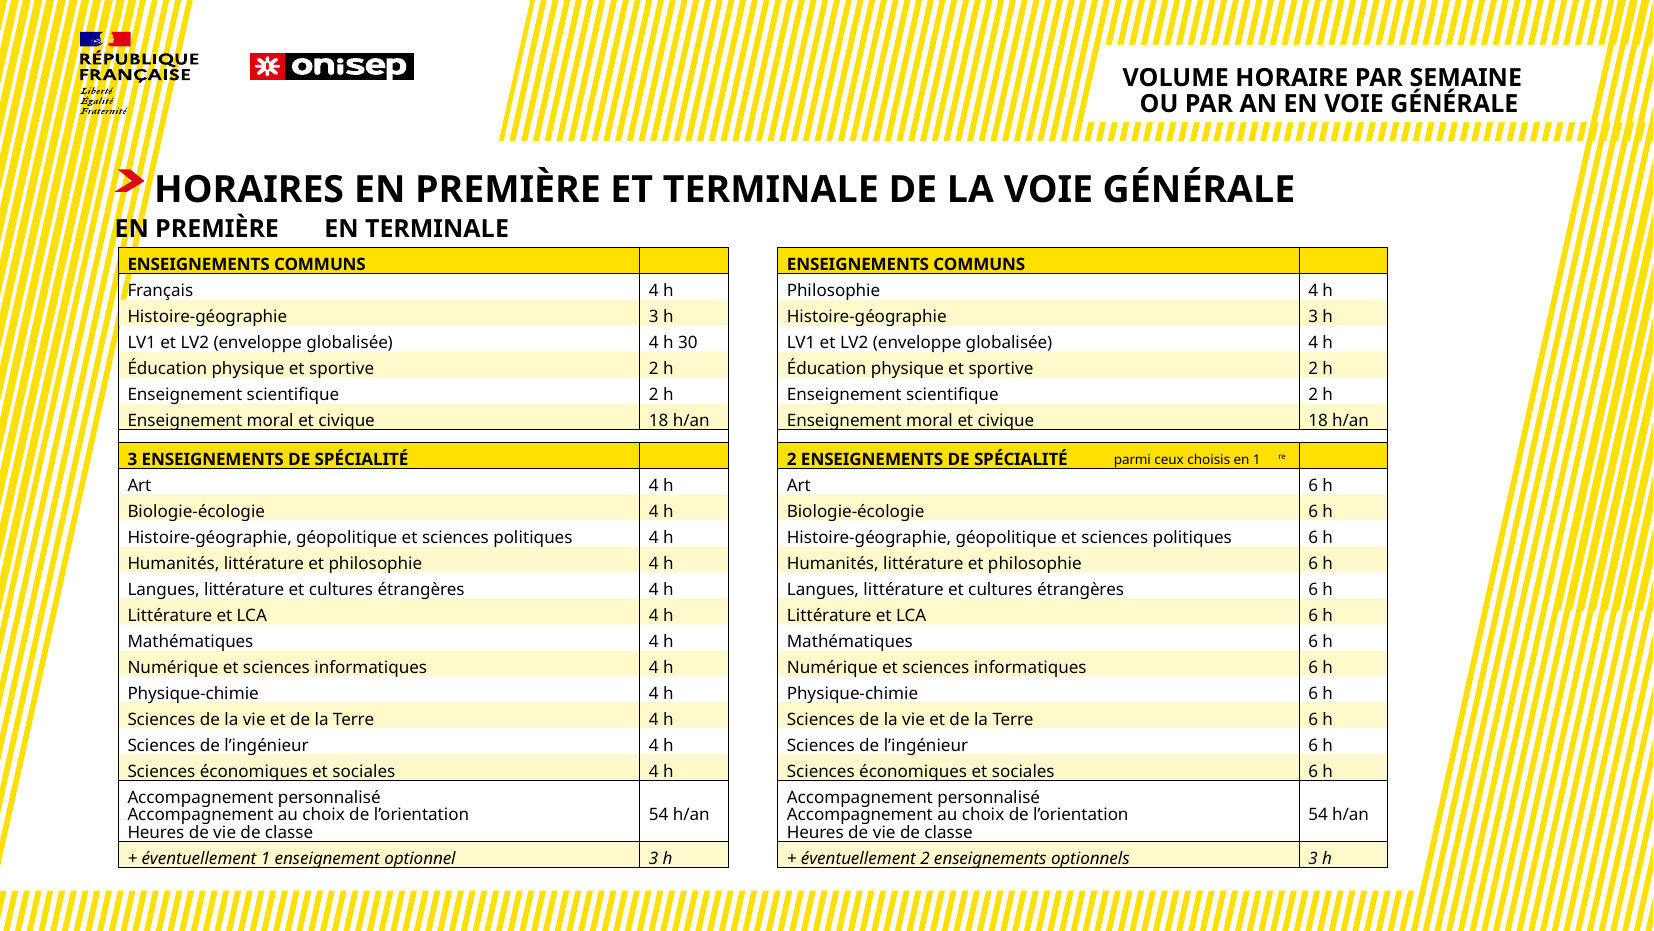

VOLUME HORAIRE PAR SEMAINE
OU PAR AN EN VOIE GÉNÉRALE
 HORAIRES EN PREMIÈRE ET TERMINALE DE LA VOIE GÉNÉRALE
EN PREMIÈRE EN TERMINALE
ENSEIGNEMENTS COMMUNS
ENSEIGNEMENTS COMMUNS
Français
4 h
Philosophie
4 h
Histoire-géographie
3 h
Histoire-géographie
3 h
LV1 et LV2 (enveloppe globalisée)
4 h 30
LV1 et LV2 (enveloppe globalisée)
4 h
Éducation physique et sportive
2 h
Éducation physique et sportive
2 h
Enseignement scientifique
2 h
Enseignement scientifique
2 h
Enseignement moral et civique
18 h/an
Enseignement moral et civique
18 h/an
3 ENSEIGNEMENTS DE SPÉCIALITÉ
2 ENSEIGNEMENTS DE SPÉCIALITÉ
parmi ceux choisis en 1
re
Art
4 h
Art
6 h
Biologie-écologie
4 h
Biologie-écologie
6 h
Histoire-géographie, géopolitique et sciences politiques
4 h
Histoire-géographie, géopolitique et sciences politiques
6 h
Humanités, littérature et philosophie
4 h
Humanités, littérature et philosophie
6 h
Langues, littérature et cultures étrangères
4 h
Langues, littérature et cultures étrangères
6 h
Littérature et LCA
4 h
Littérature et LCA
6 h
Mathématiques
4 h
Mathématiques
6 h
Numérique et sciences informatiques
4 h
Numérique et sciences informatiques
6 h
Physique-chimie
4 h
Physique-chimie
6 h
Sciences de la vie et de la Terre
4 h
Sciences de la vie et de la Terre
6 h
Sciences de l’ingénieur
4 h
Sciences de l’ingénieur
6 h
Sciences économiques et sociales
4 h
Sciences économiques et sociales
6 h
Accompagnement personnalisé
Accompagnement personnalisé
Accompagnement au choix de l’orientation
54 h/an
Accompagnement au choix de l’orientation
54 h/an
Heures de vie de classe
Heures de vie de classe
+ éventuellement 1 enseignement optionnel
3 h
+ éventuellement 2 enseignements optionnels
3 h